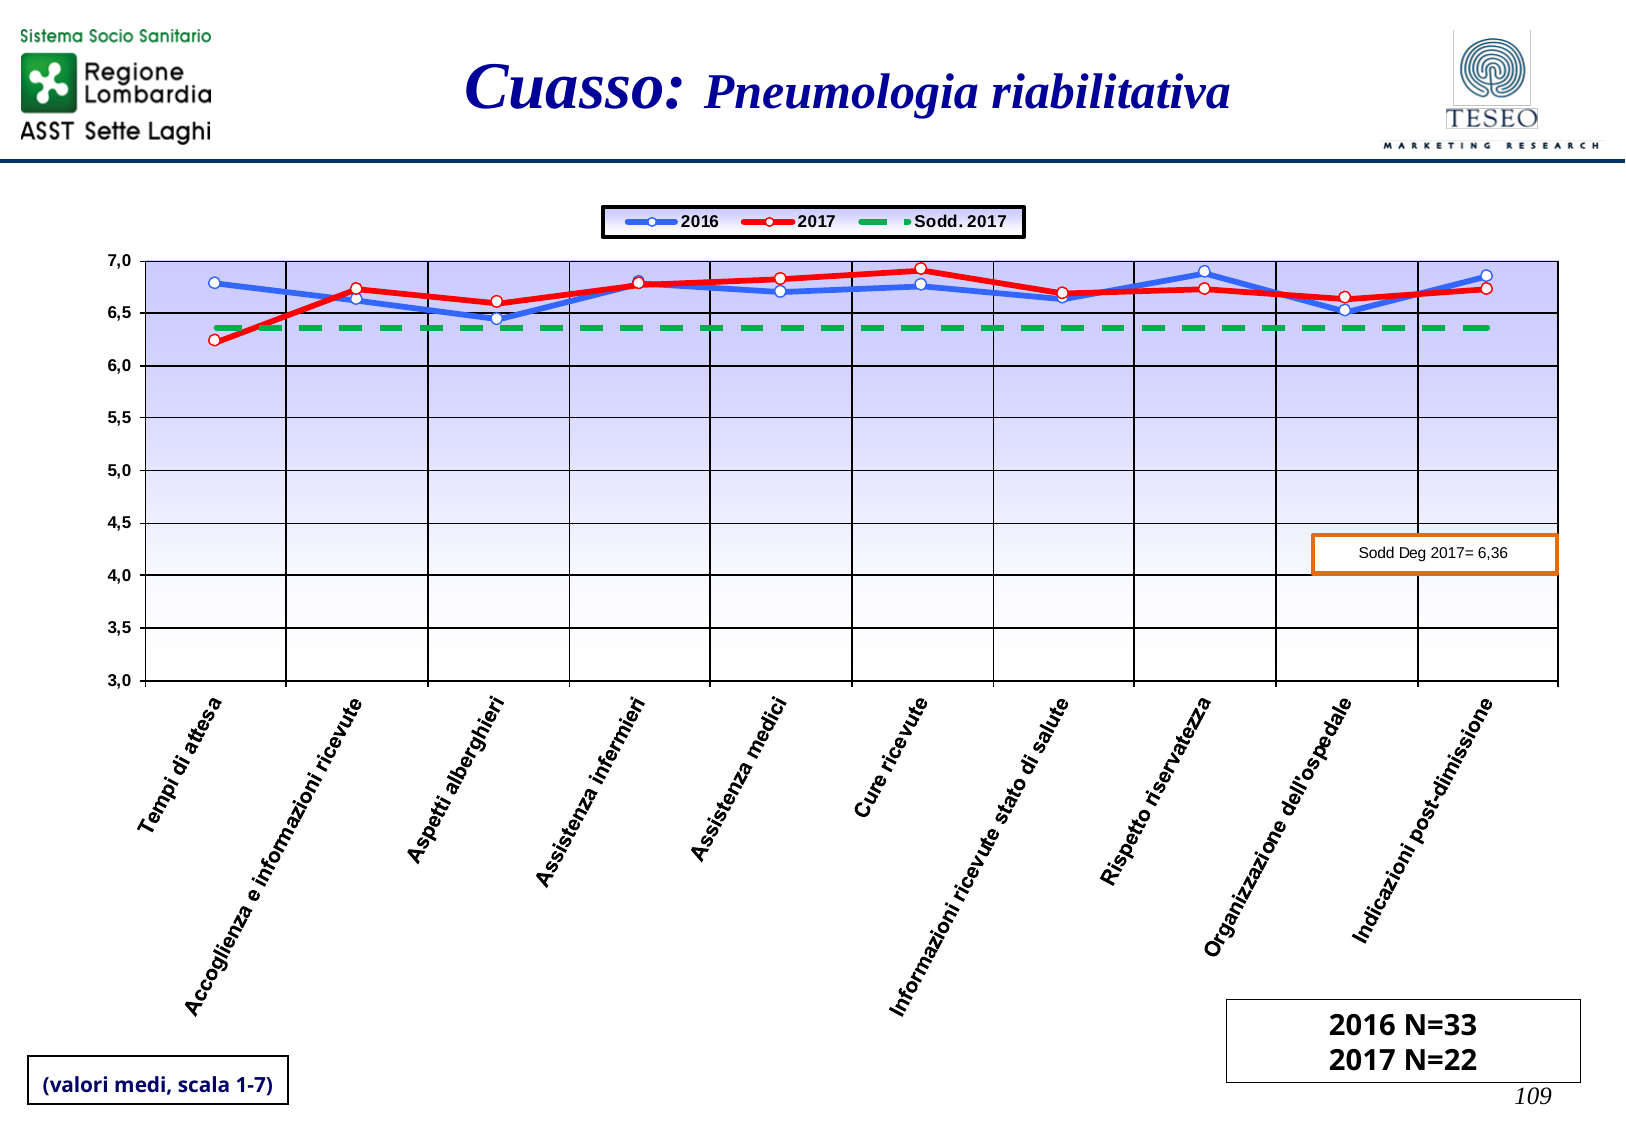

Cuasso: Pneumologia riabilitativa
2016 N=33
2017 N=22
(valori medi, scala 1-7)